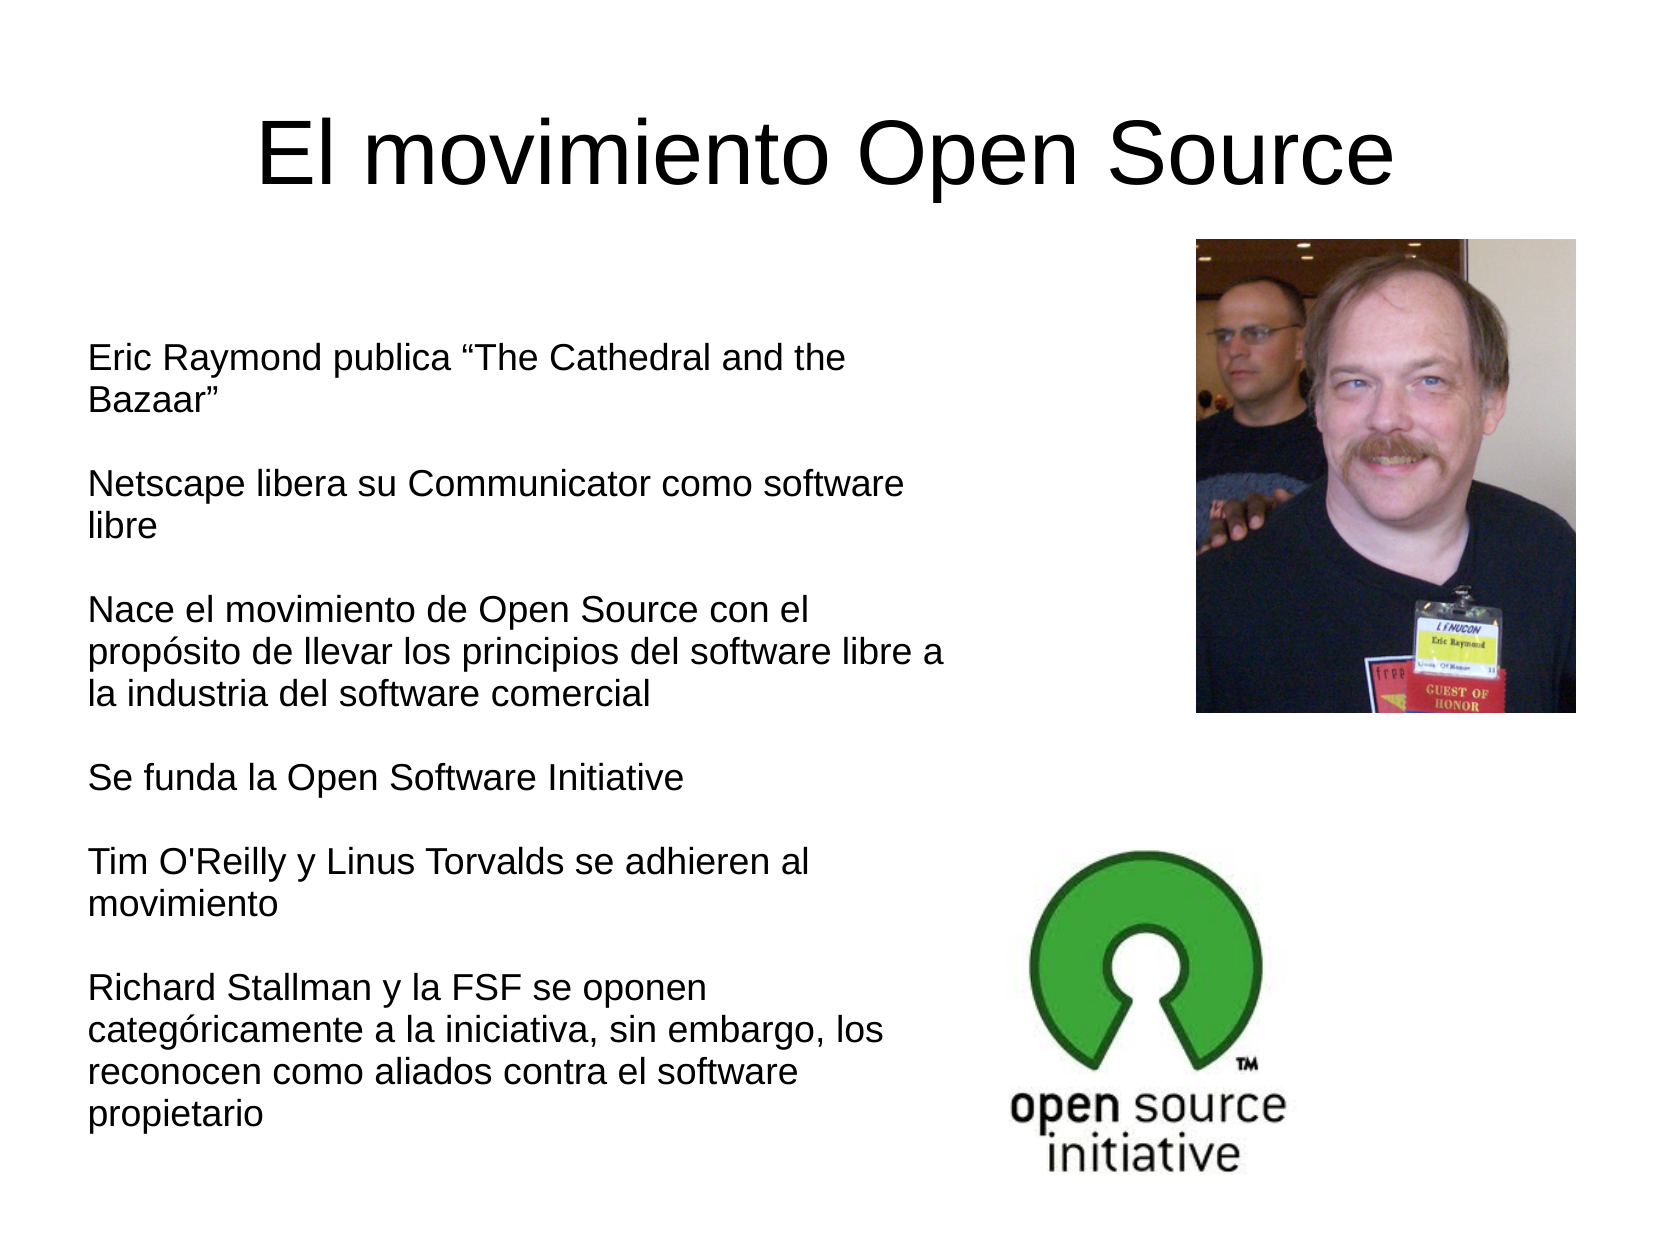

# El movimiento Open Source
Eric Raymond publica “The Cathedral and the Bazaar”
Netscape libera su Communicator como software libre
Nace el movimiento de Open Source con el propósito de llevar los principios del software libre a la industria del software comercial
Se funda la Open Software Initiative
Tim O'Reilly y Linus Torvalds se adhieren al movimiento
Richard Stallman y la FSF se oponen categóricamente a la iniciativa, sin embargo, los reconocen como aliados contra el software propietario